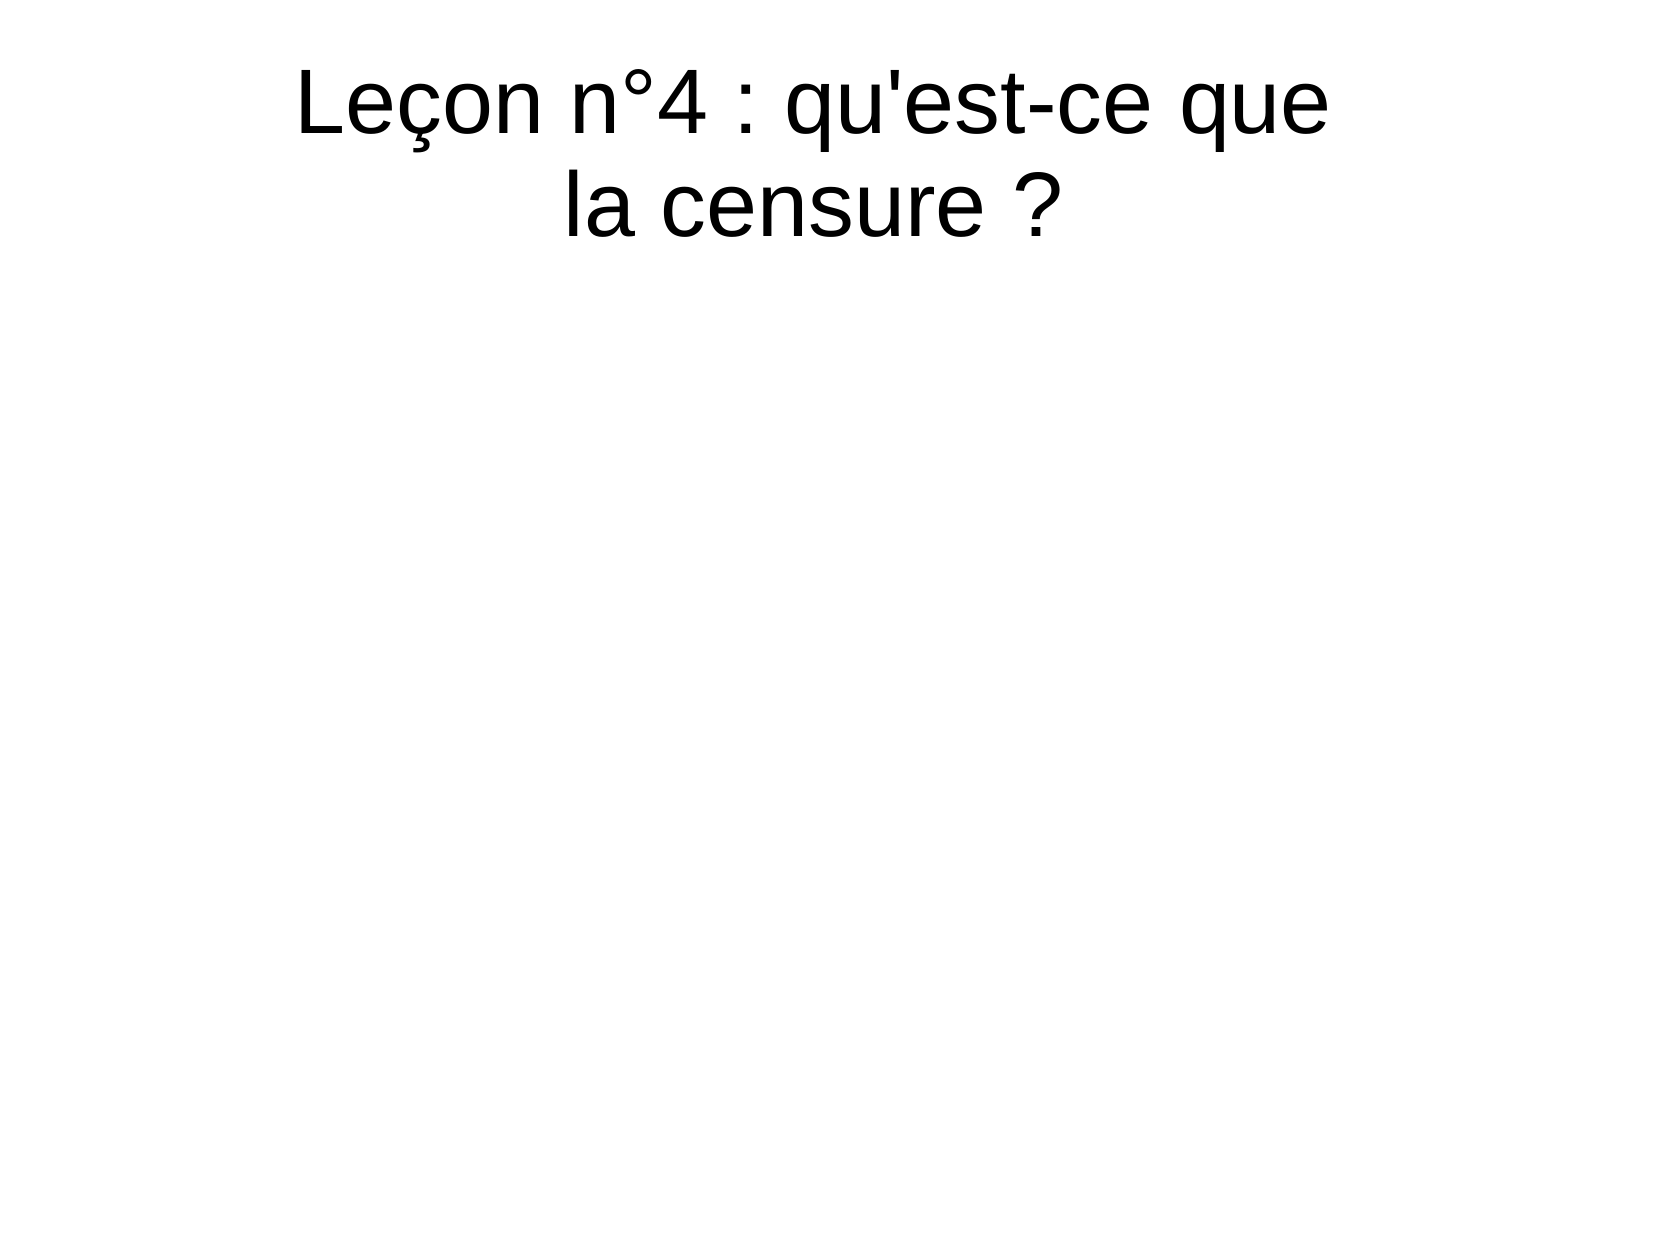

# Leçon n°4 : qu'est-ce que la censure ?